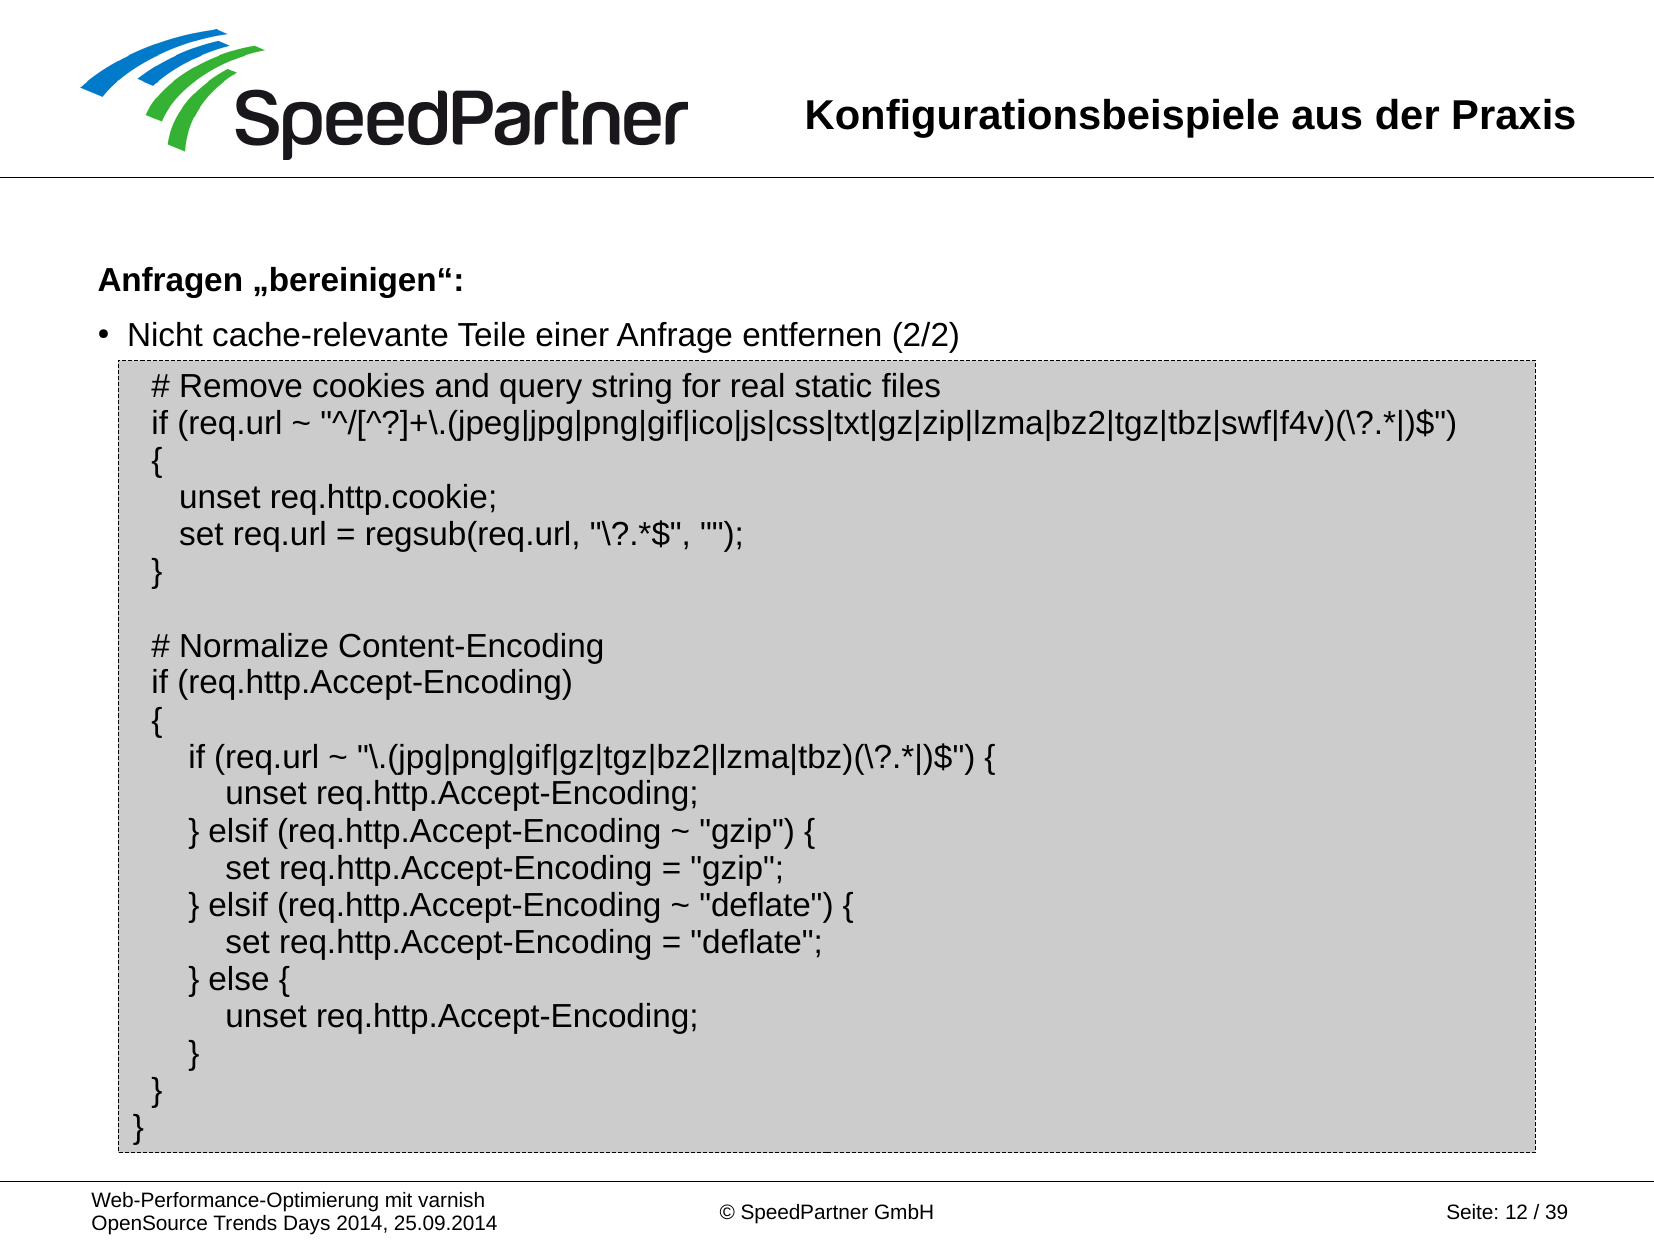

# Konfigurationsbeispiele aus der Praxis
Anfragen „bereinigen“:
Nicht cache-relevante Teile einer Anfrage entfernen (2/2)
 # Remove cookies and query string for real static files
 if (req.url ~ "^/[^?]+\.(jpeg|jpg|png|gif|ico|js|css|txt|gz|zip|lzma|bz2|tgz|tbz|swf|f4v)(\?.*|)$")
 {
 unset req.http.cookie;
 set req.url = regsub(req.url, "\?.*$", "");
 }
 # Normalize Content-Encoding
 if (req.http.Accept-Encoding)
 {
 if (req.url ~ "\.(jpg|png|gif|gz|tgz|bz2|lzma|tbz)(\?.*|)$") {
 unset req.http.Accept-Encoding;
 } elsif (req.http.Accept-Encoding ~ "gzip") {
 set req.http.Accept-Encoding = "gzip";
 } elsif (req.http.Accept-Encoding ~ "deflate") {
 set req.http.Accept-Encoding = "deflate";
 } else {
 unset req.http.Accept-Encoding;
 }
 }
}